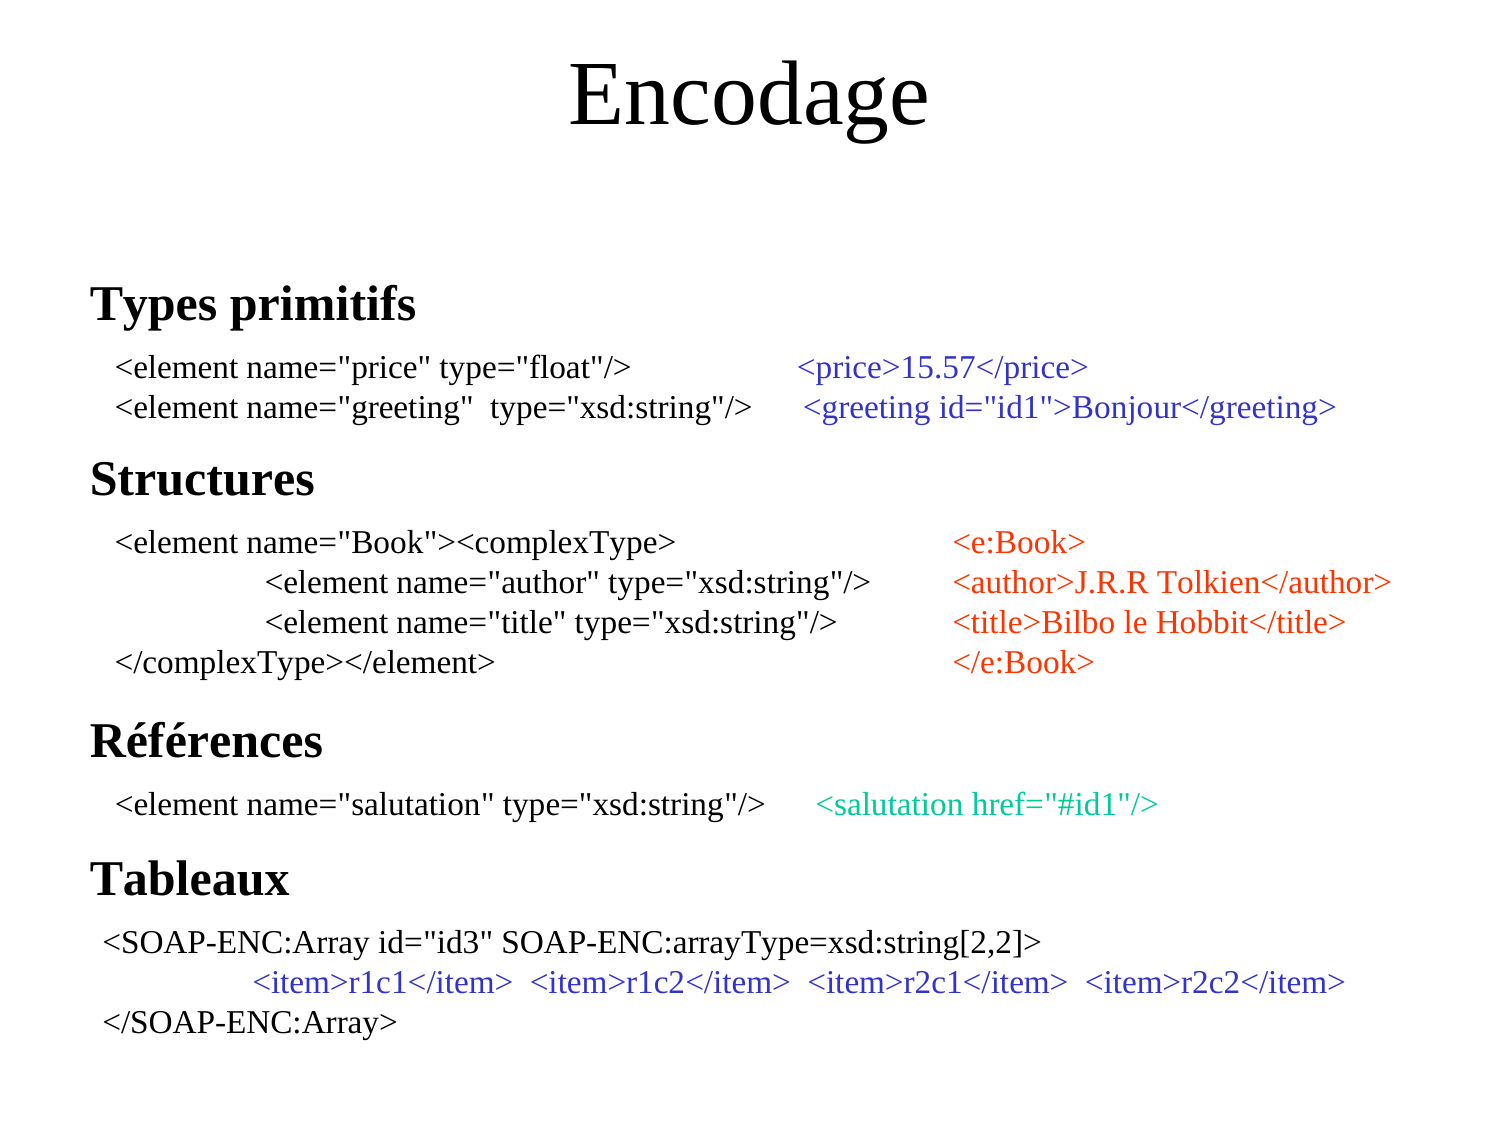

# Encodage
 Types primitifs
<element name="price" type="float"/> <price>15.57</price>
<element name="greeting"  type="xsd:string"/> <greeting id="id1">Bonjour</greeting>
 Structures
<element name="Book"><complexType>
	<element name="author" type="xsd:string"/>
	<element name="title" type="xsd:string"/>
</complexType></element>
<e:Book>
<author>J.R.R Tolkien</author>
<title>Bilbo le Hobbit</title>
</e:Book>
 Références
<element name="salutation" type="xsd:string"/> <salutation href="#id1"/>
 Tableaux
<SOAP-ENC:Array id="id3" SOAP-ENC:arrayType=xsd:string[2,2]>
	<item>r1c1</item> <item>r1c2</item> <item>r2c1</item> <item>r2c2</item>
</SOAP-ENC:Array>